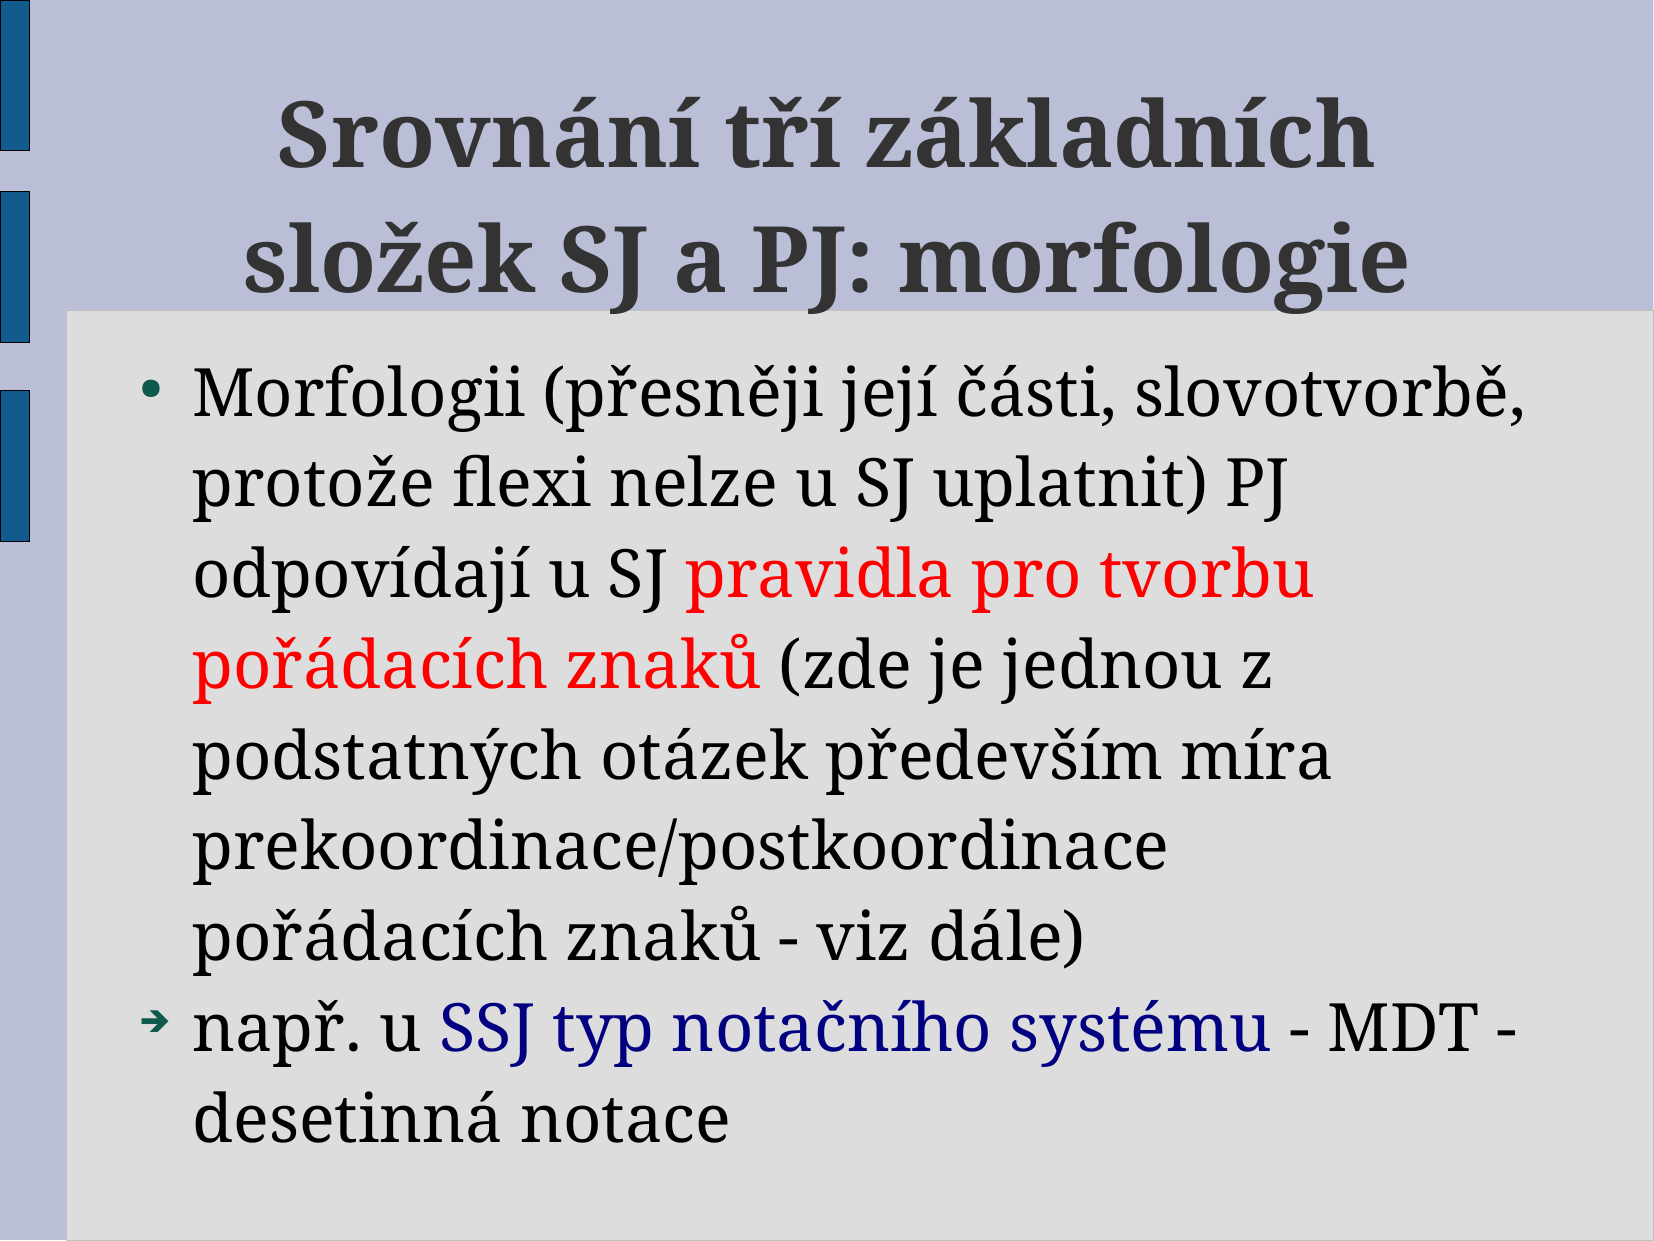

# Srovnání tří základních složek SJ a PJ: morfologie
Morfologii (přesněji její části, slovotvorbě, protože flexi nelze u SJ uplatnit) PJ odpovídají u SJ pravidla pro tvorbu pořádacích znaků (zde je jednou z podstatných otázek především míra prekoordinace/postkoordinace pořádacích znaků - viz dále)
např. u SSJ typ notačního systému - MDT - desetinná notace